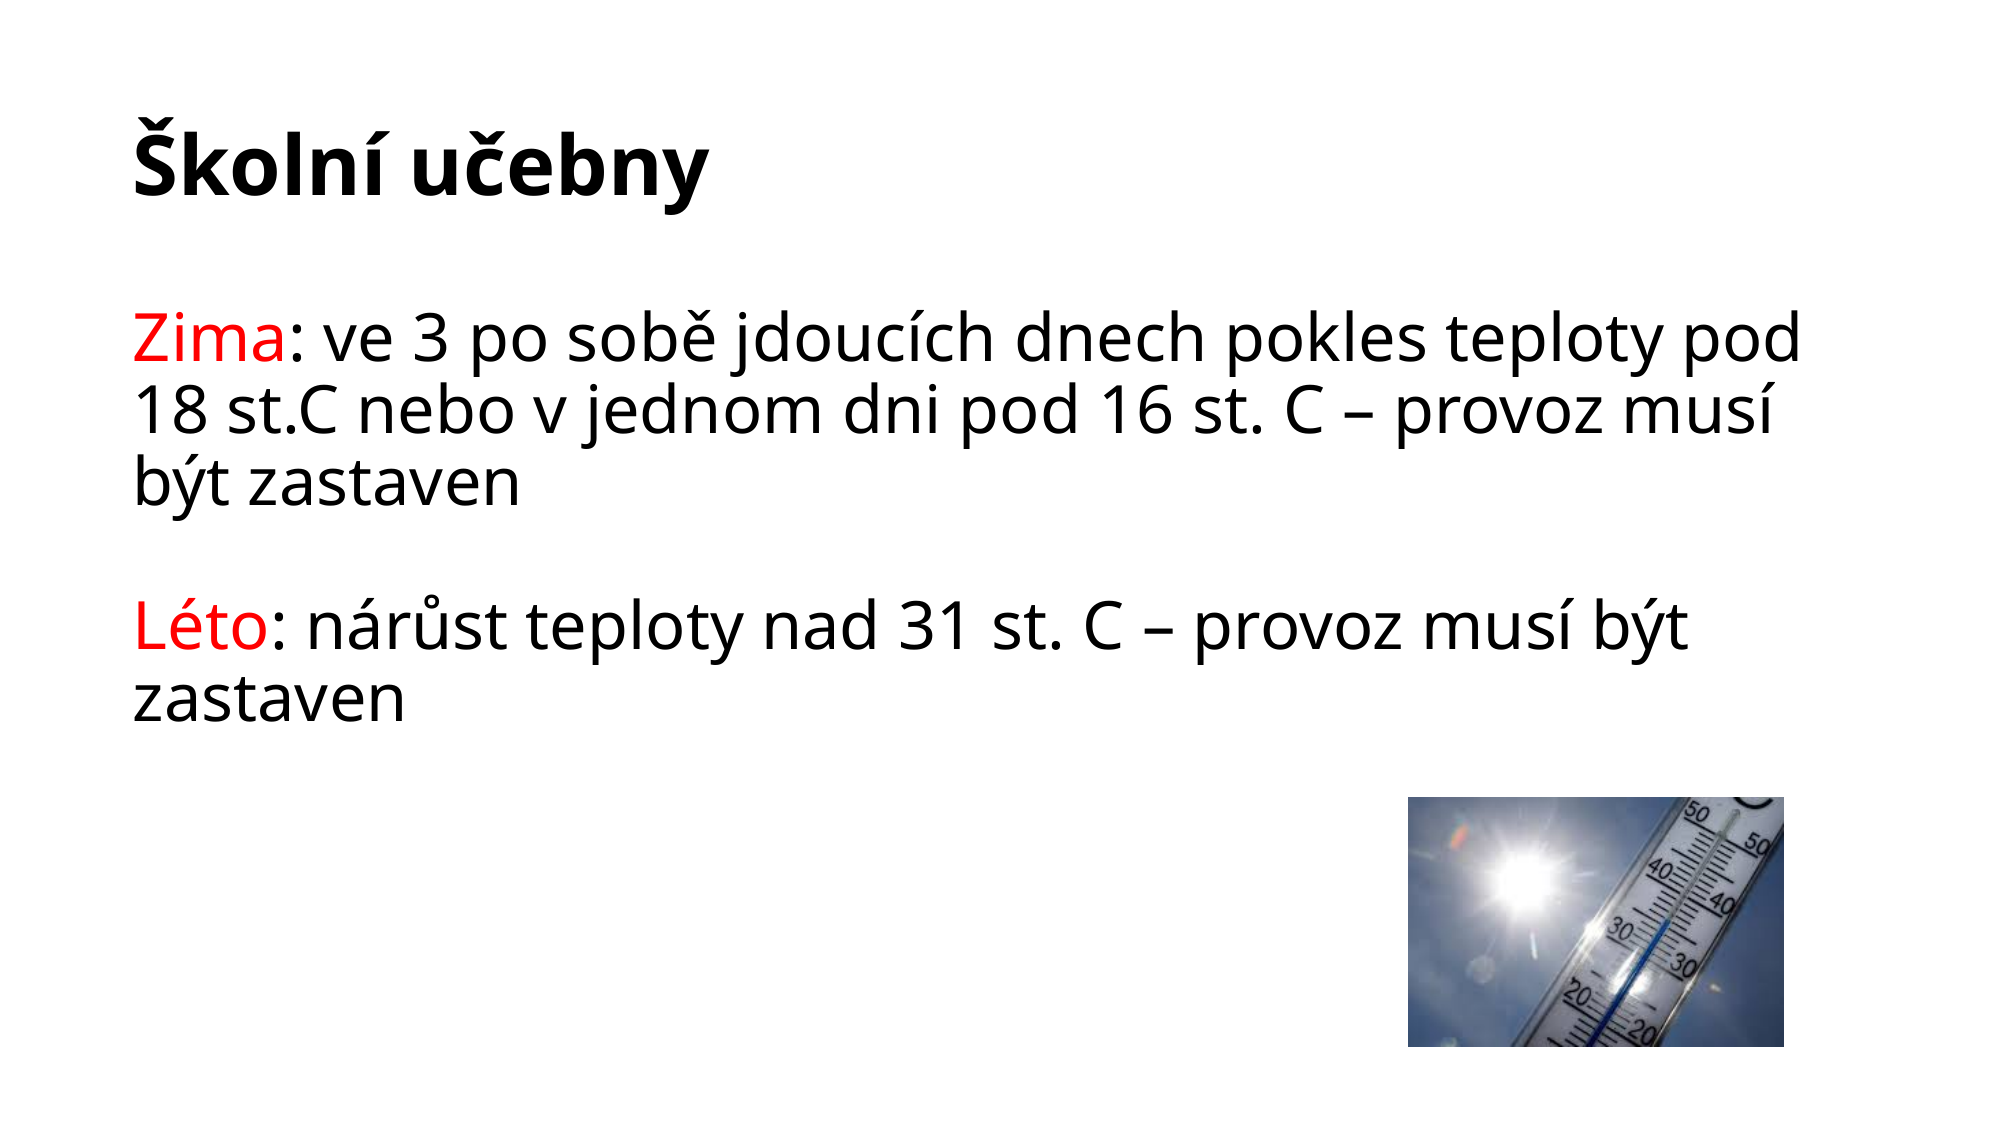

# Školní učebny Zima: ve 3 po sobě jdoucích dnech pokles teploty pod 18 st.C nebo v jednom dni pod 16 st. C – provoz musí být zastaven Léto: nárůst teploty nad 31 st. C – provoz musí být zastaven